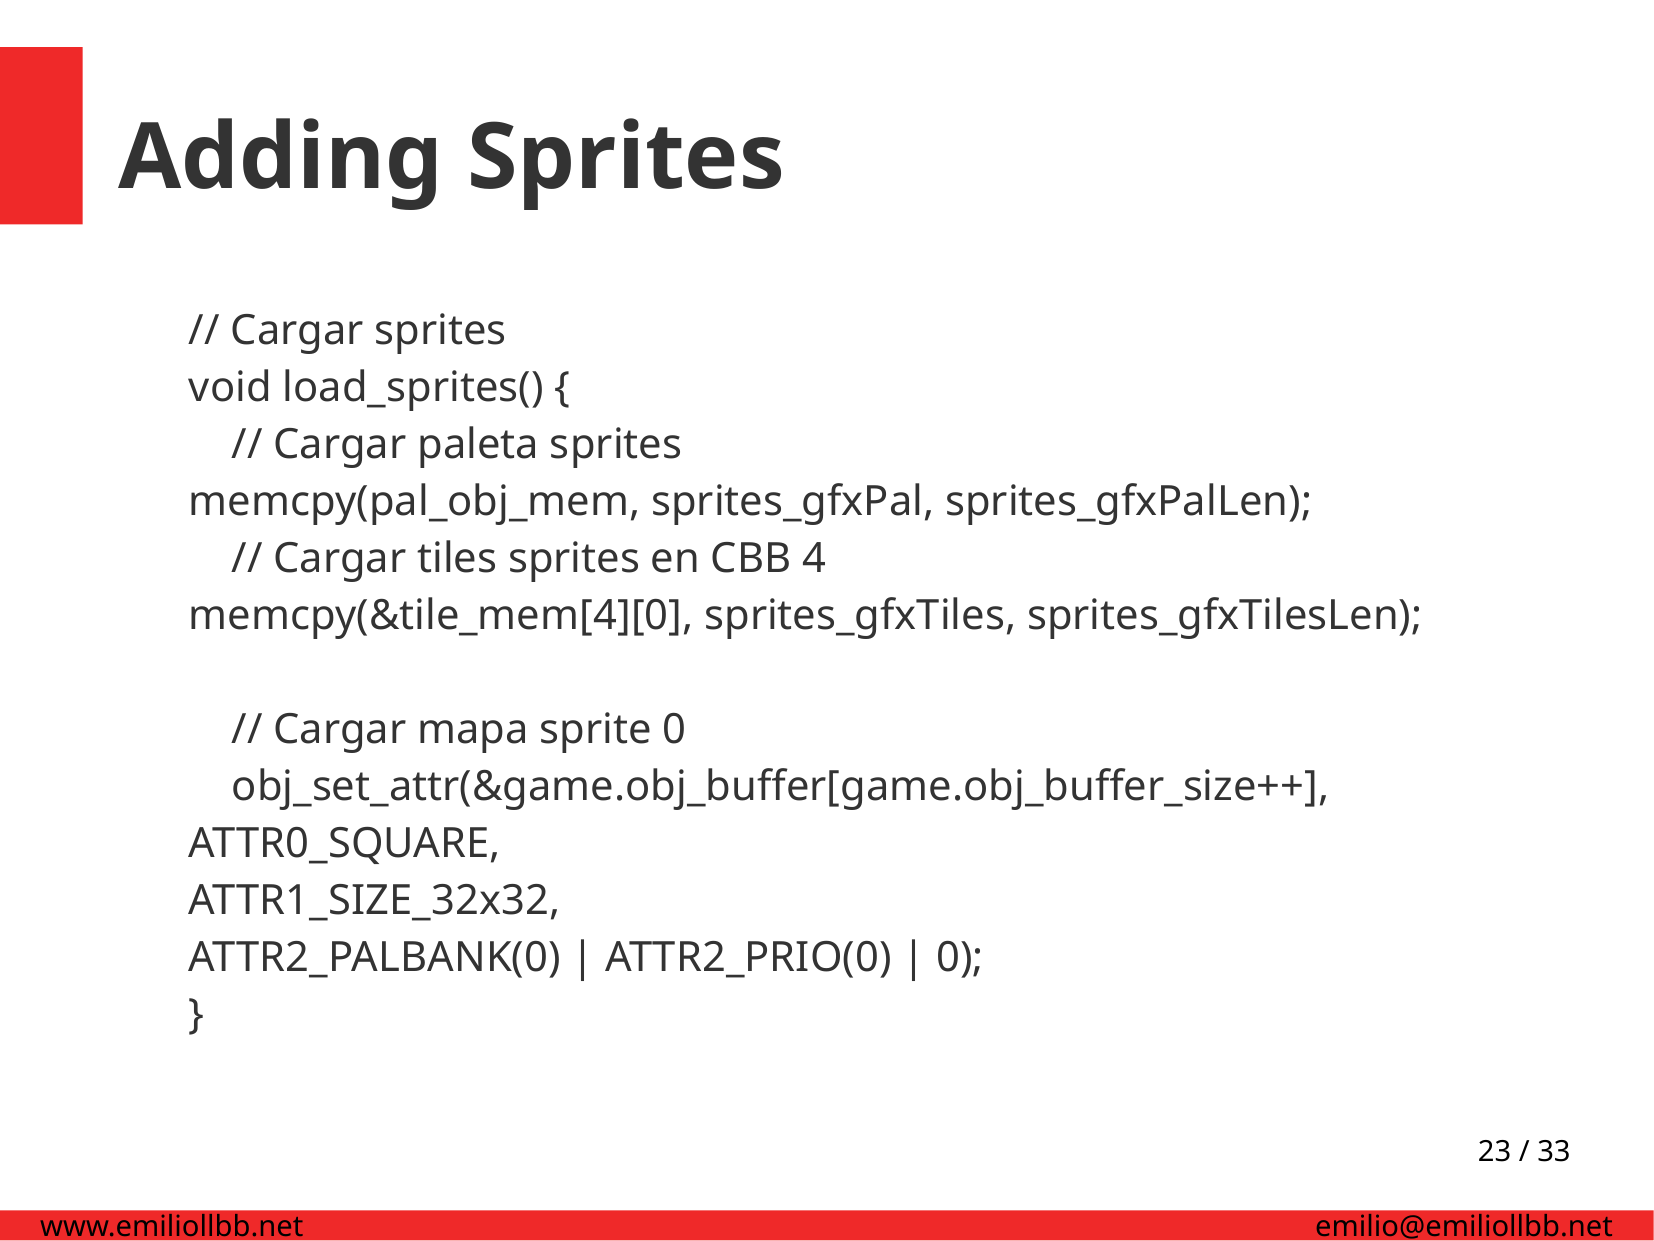

# Adding Sprites
// Cargar sprites
void load_sprites() {
 // Cargar paleta sprites
memcpy(pal_obj_mem, sprites_gfxPal, sprites_gfxPalLen);
 // Cargar tiles sprites en CBB 4
memcpy(&tile_mem[4][0], sprites_gfxTiles, sprites_gfxTilesLen);
 // Cargar mapa sprite 0
 obj_set_attr(&game.obj_buffer[game.obj_buffer_size++],
ATTR0_SQUARE,
ATTR1_SIZE_32x32,
ATTR2_PALBANK(0) | ATTR2_PRIO(0) | 0);
}
23